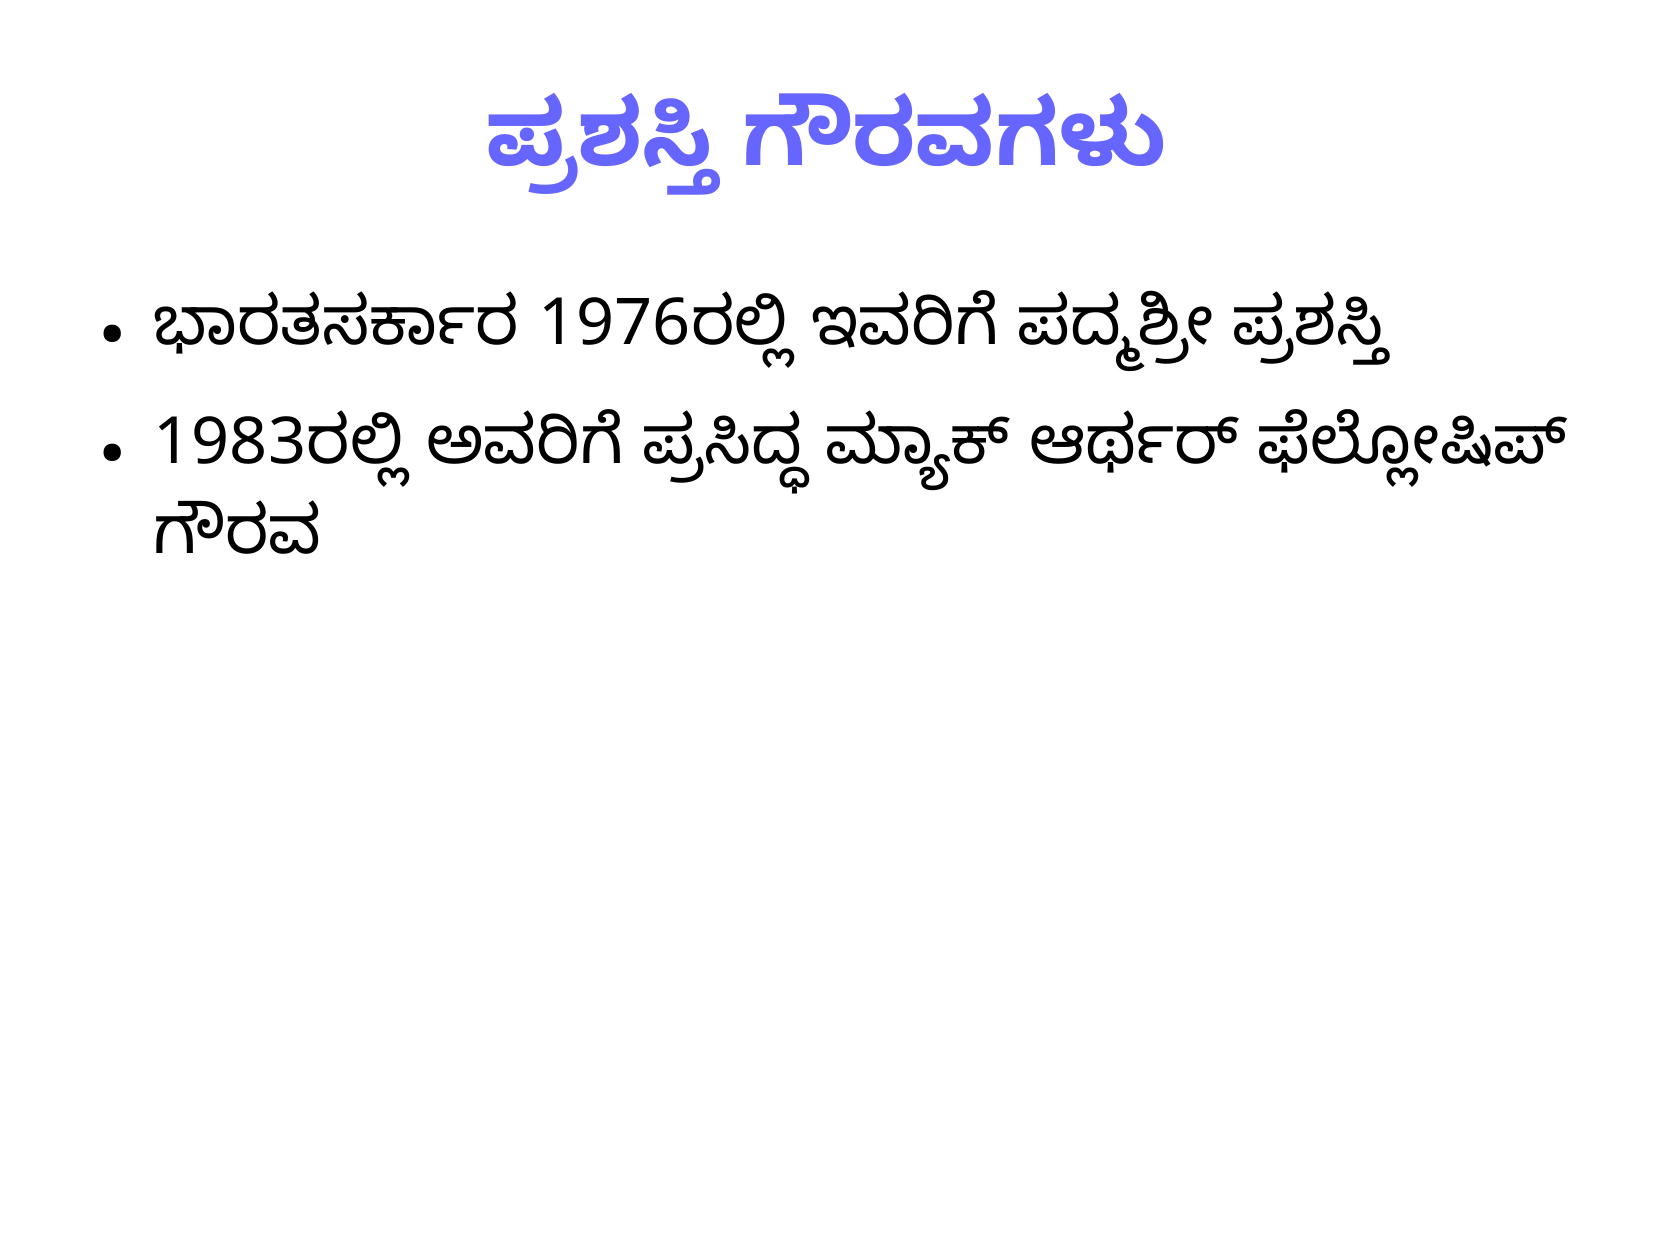

# ಪ್ರಶಸ್ತಿ ಗೌರವಗಳು
ಭಾರತಸರ್ಕಾರ 1976ರಲ್ಲಿ ಇವರಿಗೆ ಪದ್ಮಶ್ರೀ ಪ್ರಶಸ್ತಿ
1983ರಲ್ಲಿ ಅವರಿಗೆ ಪ್ರಸಿದ್ಧ ಮ್ಯಾಕ್ ಆರ್ಥರ್ ಫೆಲ್ಲೋಷಿಪ್ ಗೌರವ